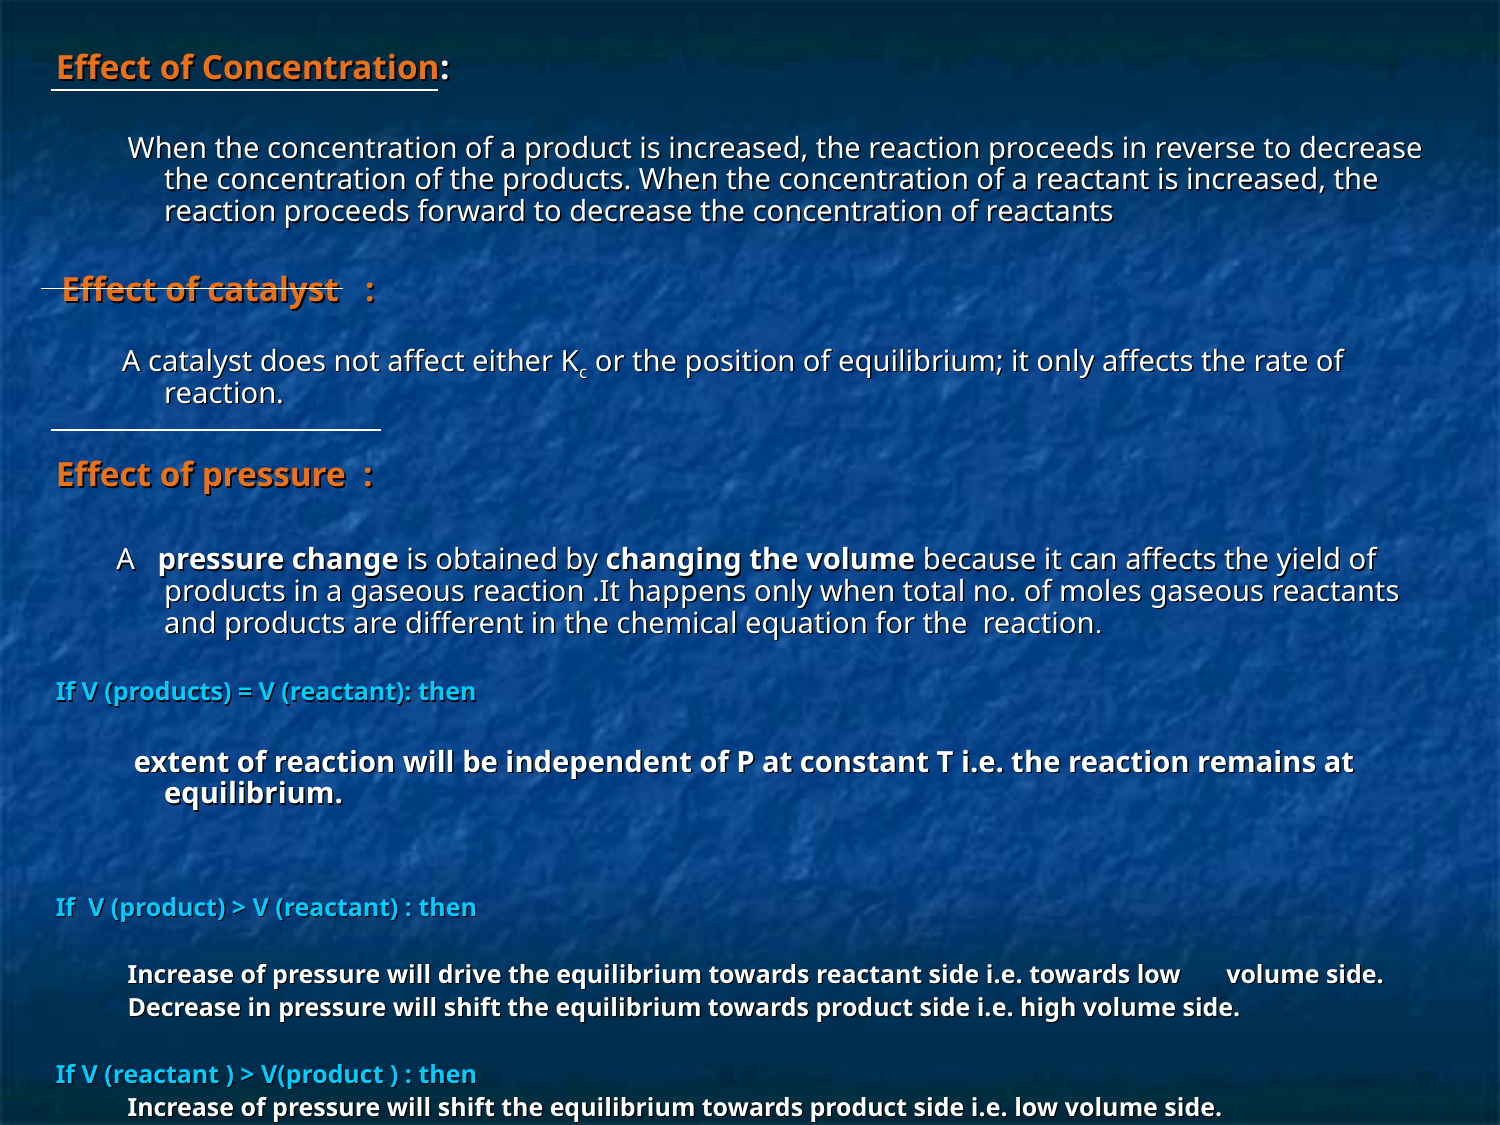

#
Effect of Concentration:
 When the concentration of a product is increased, the reaction proceeds in reverse to decrease the concentration of the products. When the concentration of a reactant is increased, the reaction proceeds forward to decrease the concentration of reactants
 Effect of catalyst :
 A catalyst does not affect either Kc or the position of equilibrium; it only affects the rate of reaction.
Effect of pressure :
 A pressure change is obtained by changing the volume because it can affects the yield of products in a gaseous reaction .It happens only when total no. of moles gaseous reactants and products are different in the chemical equation for the reaction.
If V (products) = V (reactant): then
 extent of reaction will be independent of P at constant T i.e. the reaction remains at equilibrium.
If V (product) > V (reactant) : then
 Increase of pressure will drive the equilibrium towards reactant side i.e. towards low volume side.
 Decrease in pressure will shift the equilibrium towards product side i.e. high volume side.
If V (reactant ) > V(product ) : then
 Increase of pressure will shift the equilibrium towards product side i.e. low volume side.
 Decrease of pressure will drive the equilibrium towards reactant side i.e. high volume side.